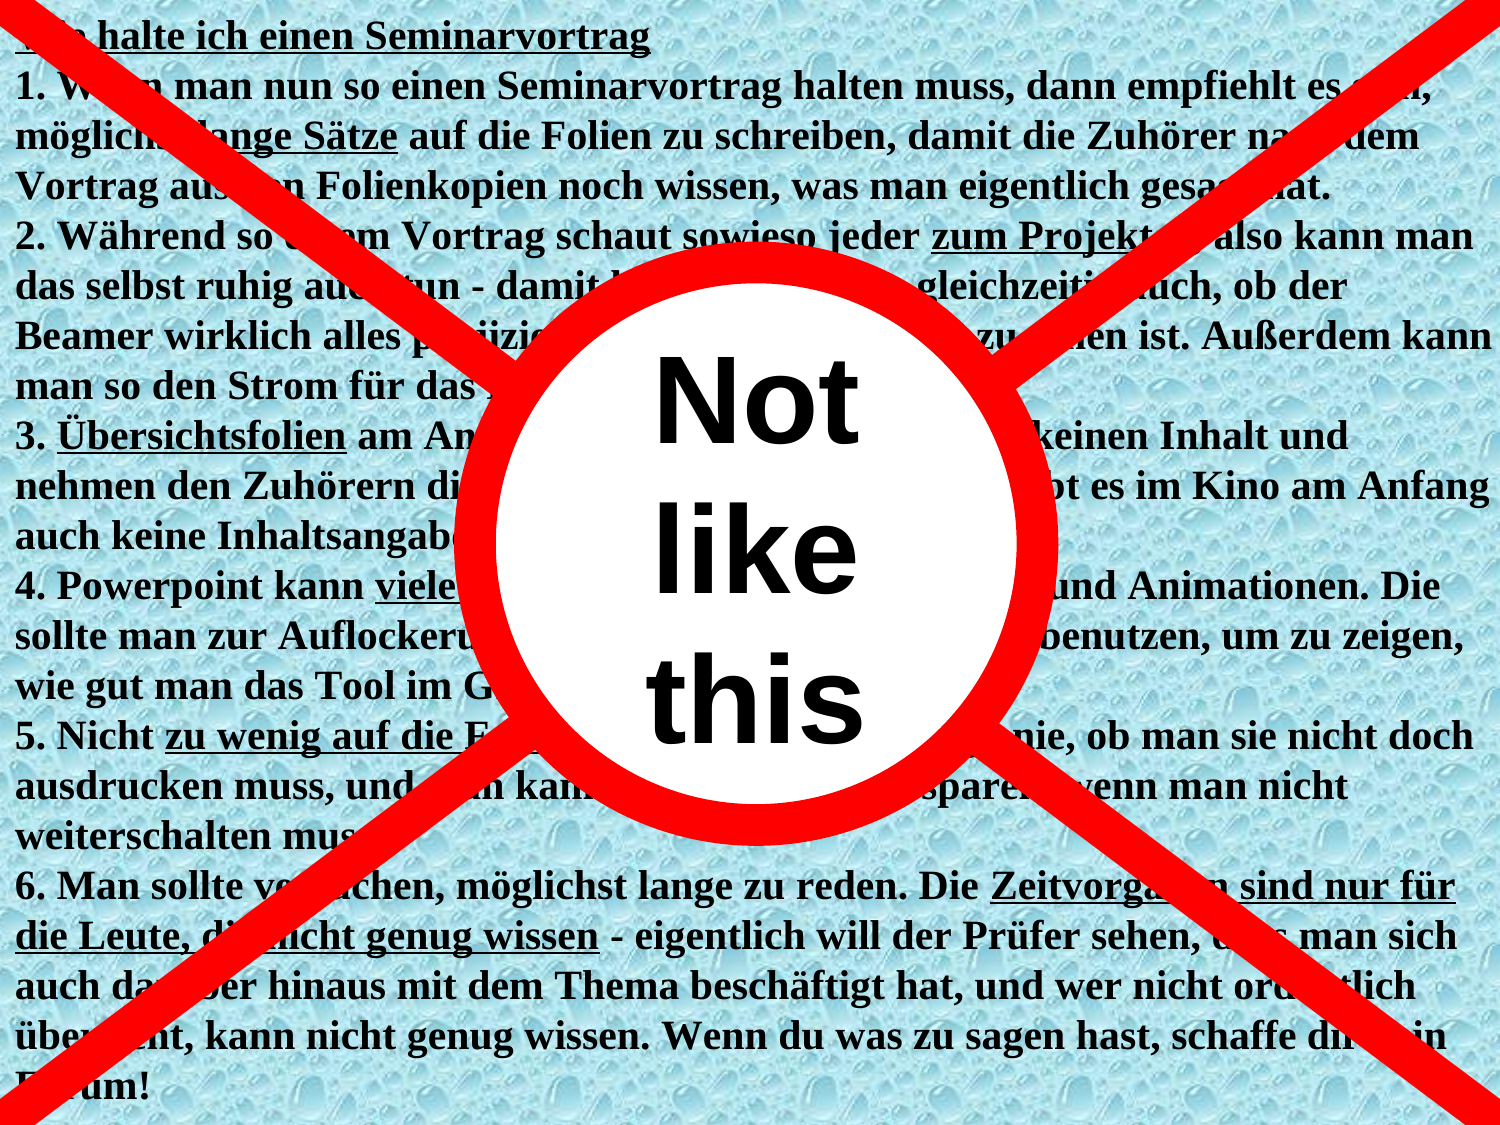

Wie halte ich einen Seminarvortrag
1. Wenn man nun so einen Seminarvortrag halten muss, dann empfiehlt es sich, möglichst lange Sätze auf die Folien zu schreiben, damit die Zuhörer nach dem Vortrag aus den Folienkopien noch wissen, was man eigentlich gesagt hat.
2. Während so einem Vortrag schaut sowieso jeder zum Projektor, also kann man das selbst ruhig auch tun - damit kontrolliert man gleichzeitig auch, ob der Beamer wirklich alles projiziert, was auf dem Laptop zu sehen ist. Außerdem kann man so den Strom für das Laptop-Display sparen.
3. Übersichtsfolien am Anfang sind langweilig, enthalten keinen Inhalt und nehmen den Zuhörern die ganze Spannung. Schließlich gibt es im Kino am Anfang auch keine Inhaltsangabe.
4. Powerpoint kann viele lustige Effekte, hat tolle Designs und Animationen. Die sollte man zur Auflockerung des Vortrags unbedingt alle benutzen, um zu zeigen, wie gut man das Tool im Griff hat.
5. Nicht zu wenig auf die Folien schreiben. Man weiß ja nie, ob man sie nicht doch ausdrucken muss, und man kann so wertvolle Zeit sparen, wenn man nicht weiterschalten muss.
6. Man sollte versuchen, möglichst lange zu reden. Die Zeitvorgaben sind nur für die Leute, die nicht genug wissen - eigentlich will der Prüfer sehen, dass man sich auch darüber hinaus mit dem Thema beschäftigt hat, und wer nicht ordentlich überzieht, kann nicht genug wissen. Wenn du was zu sagen hast, schaffe dir dein Forum!
Not
like
this